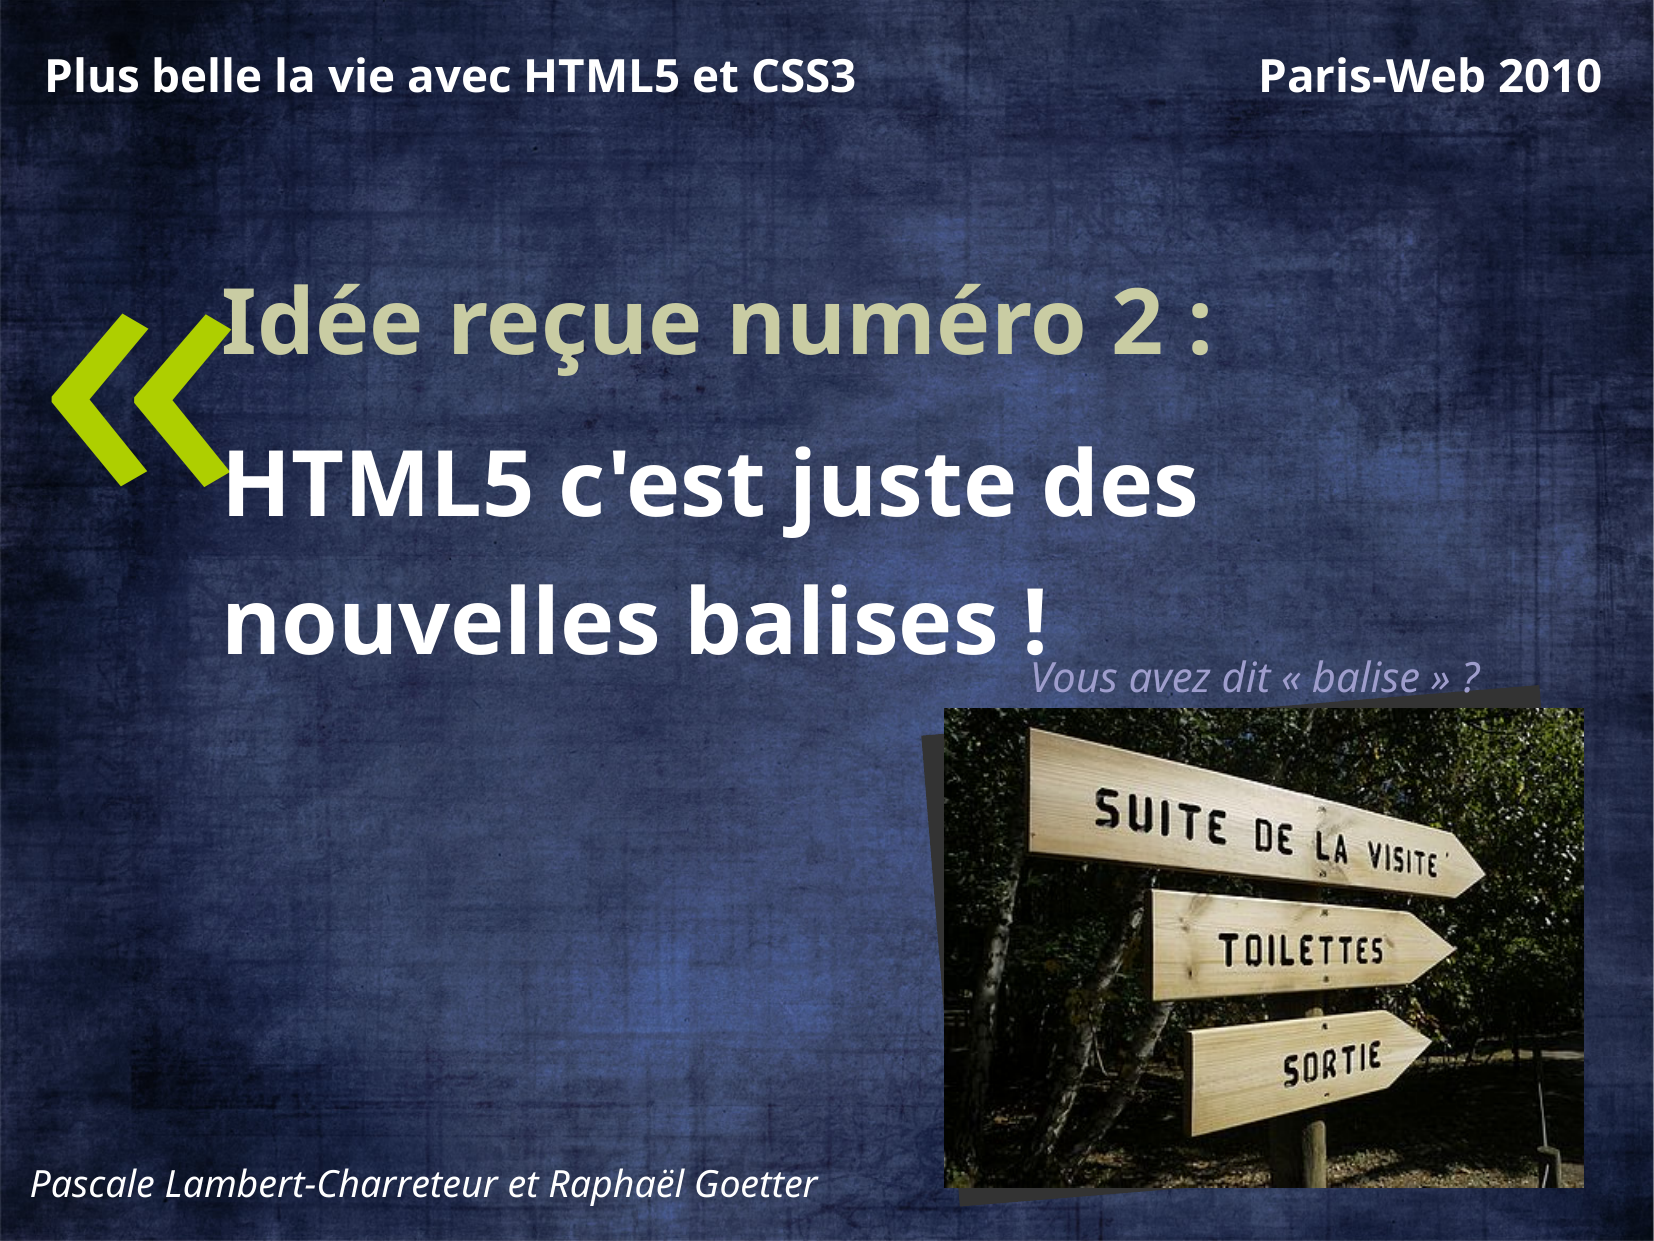

«
Plus belle la vie avec HTML5 et CSS3
Idée reçue numéro 2 :
HTML5 c'est juste des nouvelles balises !
Vous avez dit « balise » ?
Pascale Lambert-Charreteur et Raphaël Goetter